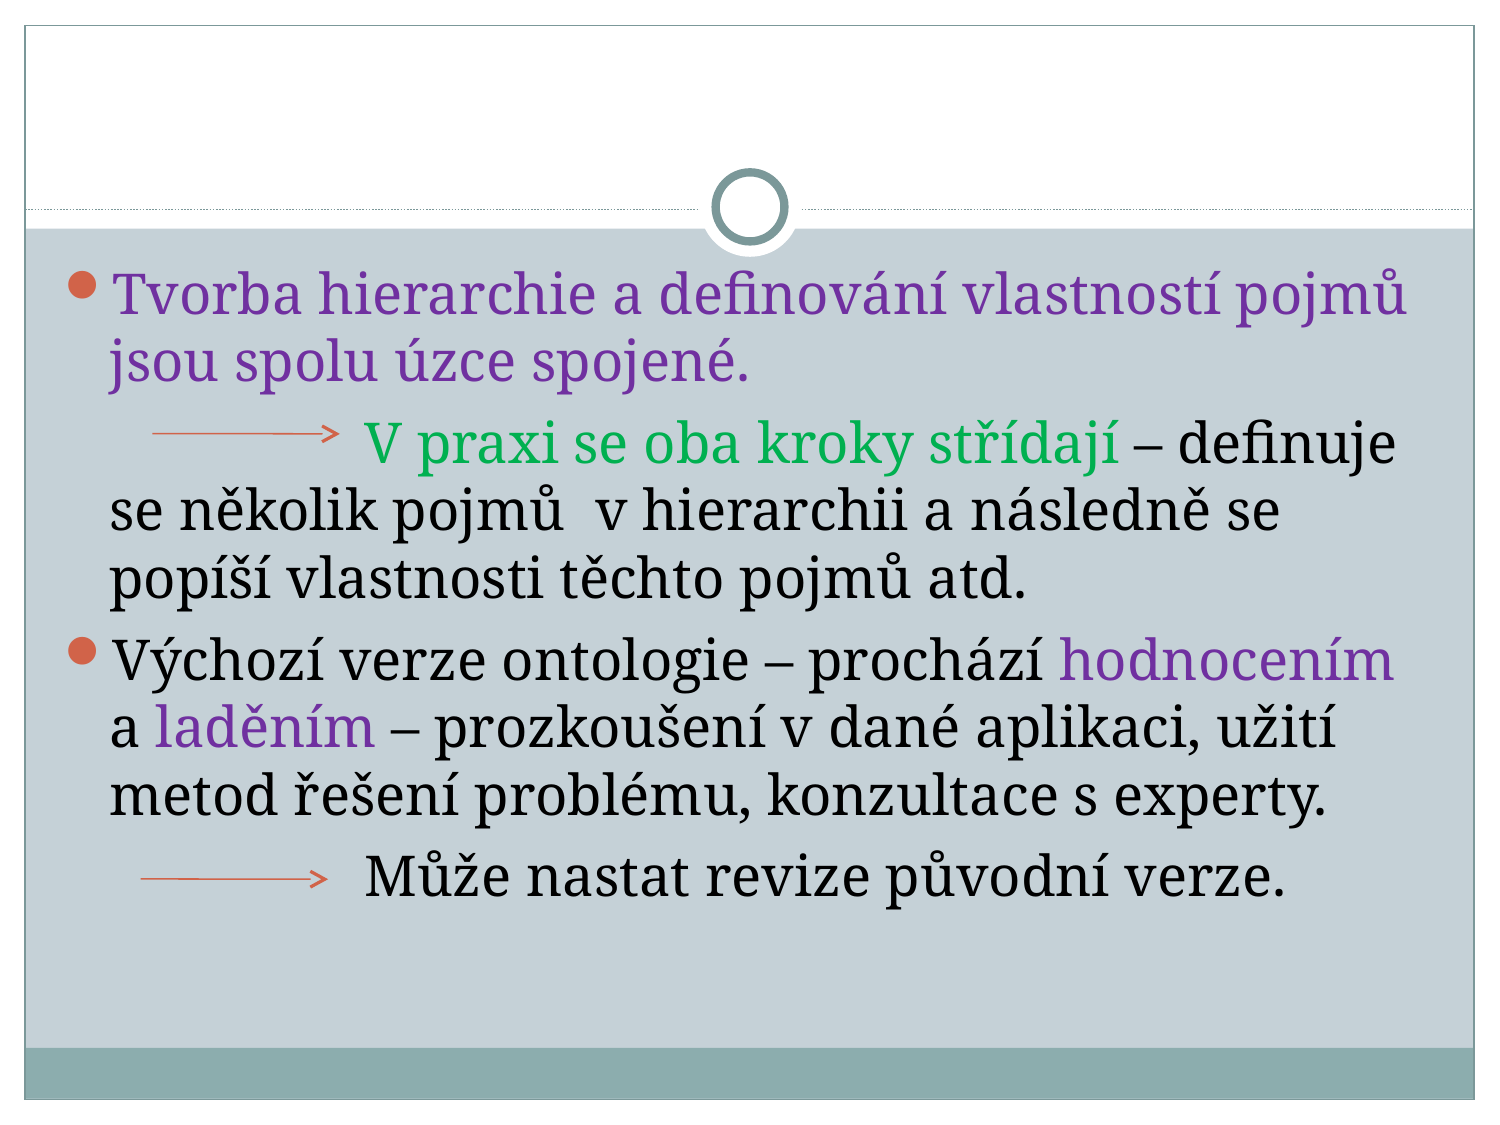

#
Tvorba hierarchie a definování vlastností pojmů jsou spolu úzce spojené.
			V praxi se oba kroky střídají – definuje se několik pojmů v hierarchii a následně se popíší vlastnosti těchto pojmů atd.
Výchozí verze ontologie – prochází hodnocením a laděním – prozkoušení v dané aplikaci, užití metod řešení problému, konzultace s experty.
			Může nastat revize původní verze.